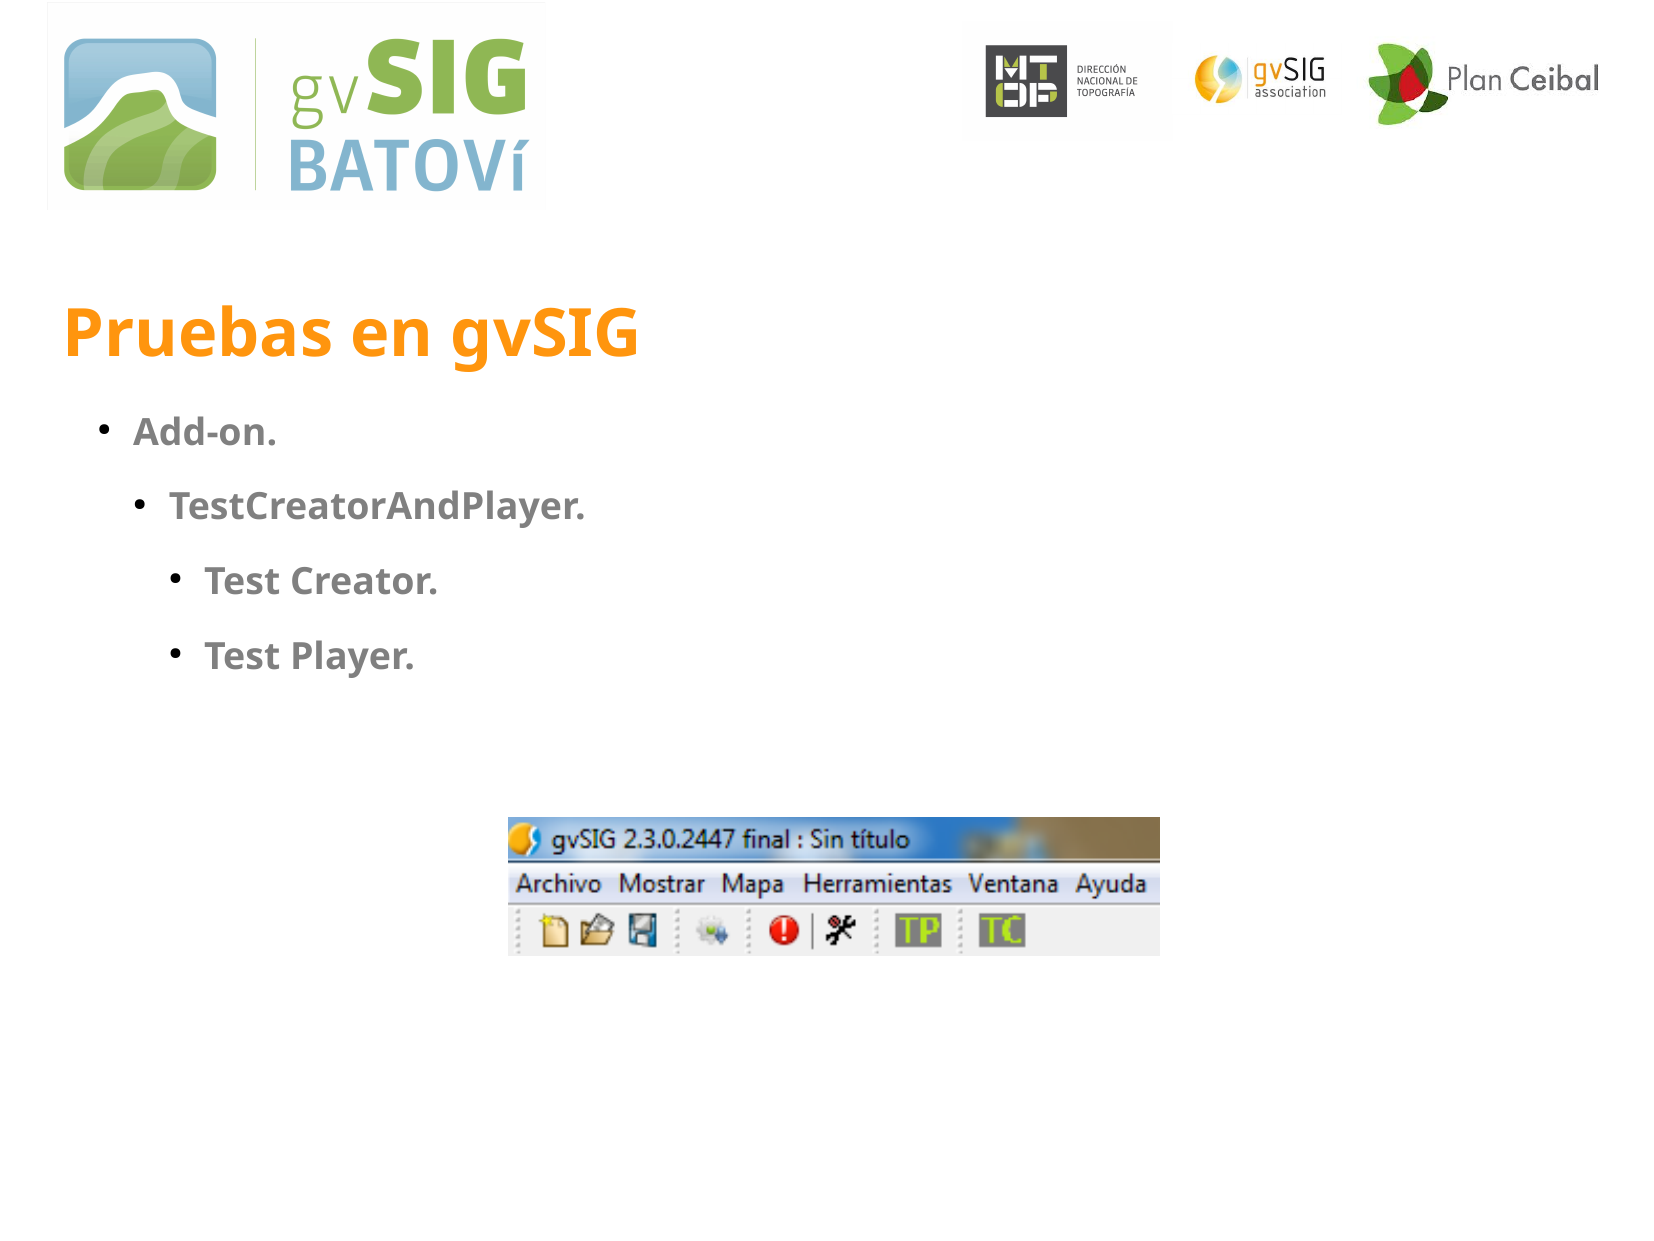

# Pruebas en gvSIG
Add-on.
TestCreatorAndPlayer.
Test Creator.
Test Player.